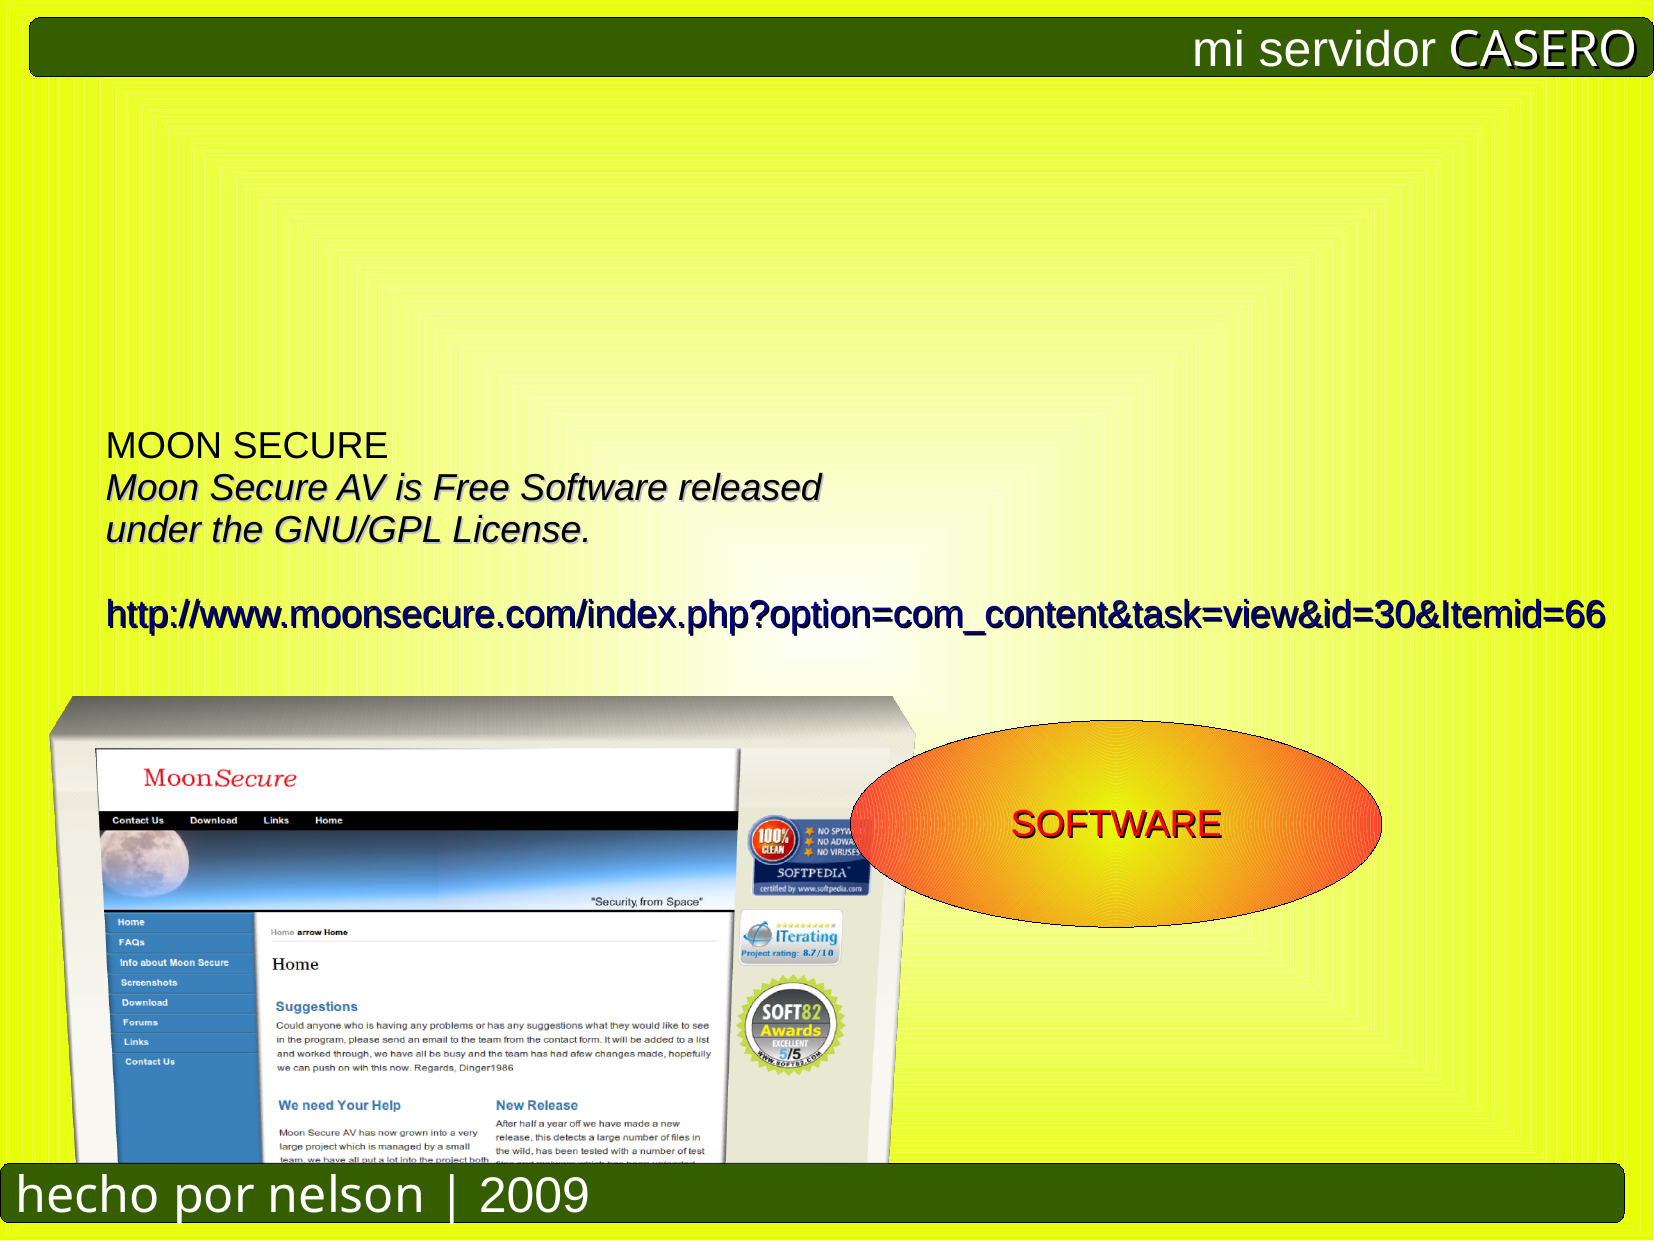

MOON SECURE
Moon Secure AV is Free Software released
under the GNU/GPL License.
http://www.moonsecure.com/index.php?option=com_content&task=view&id=30&Itemid=66
SOFTWARE